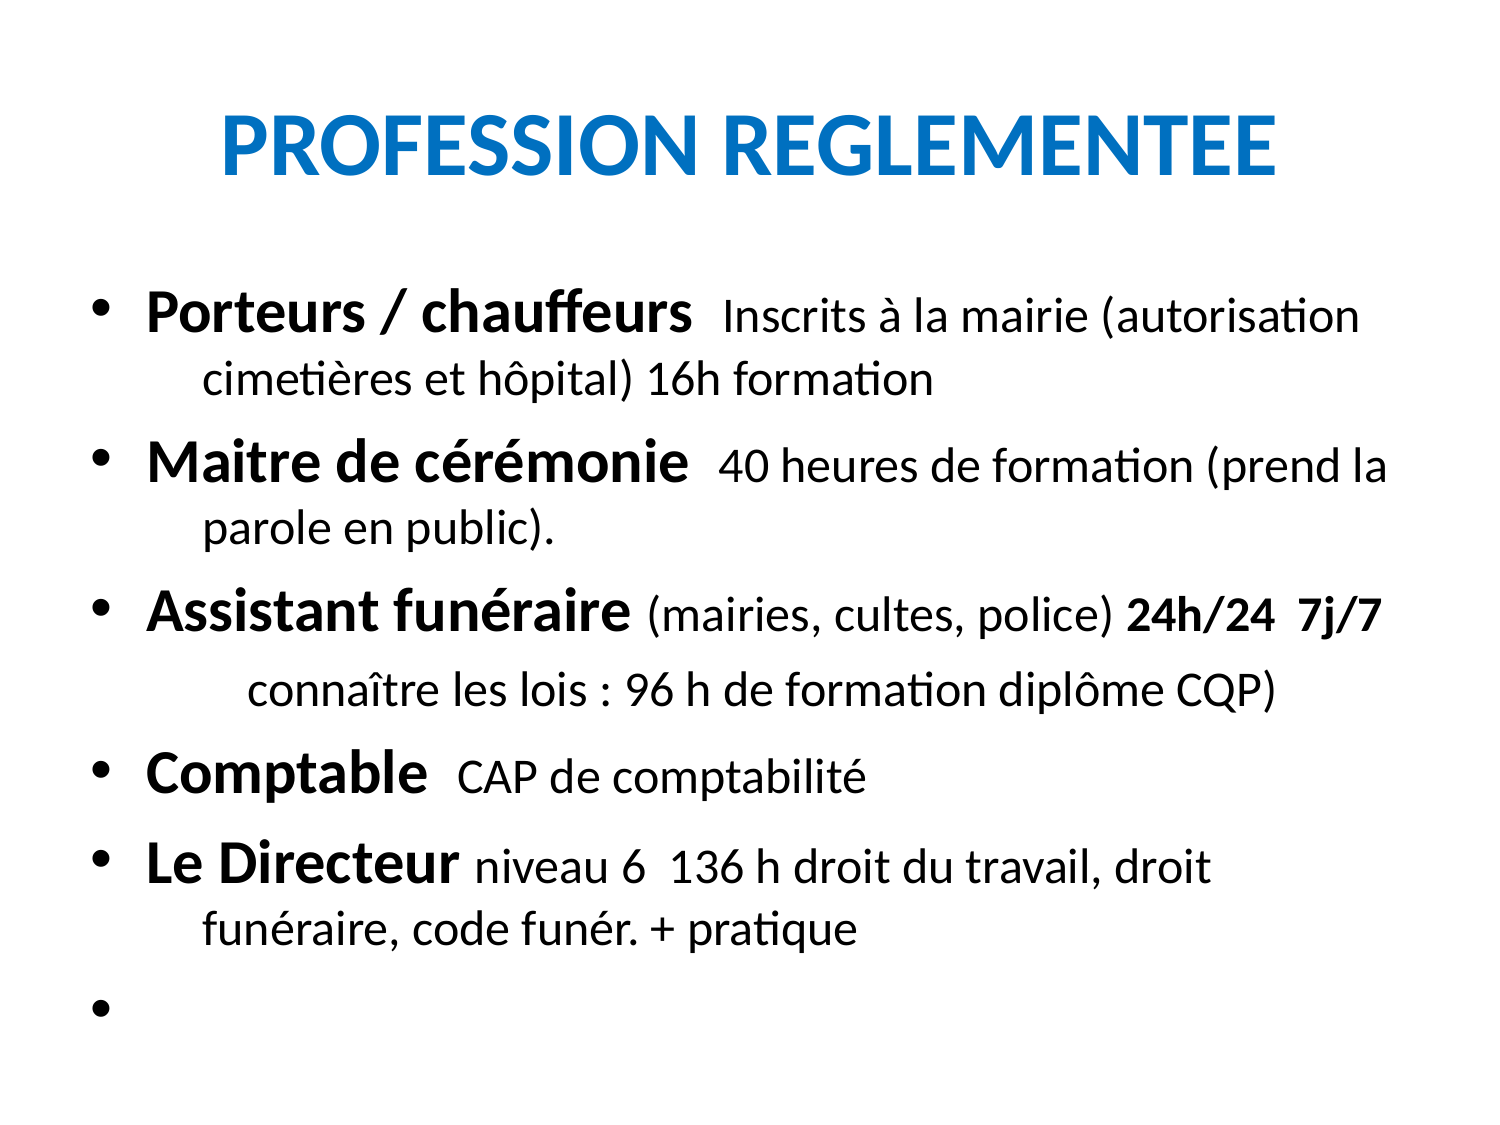

# PROFESSION REGLEMENTEE
Porteurs / chauffeurs Inscrits à la mairie (autorisation cimetières et hôpital) 16h formation
Maitre de cérémonie 40 heures de formation (prend la parole en public).
Assistant funéraire (mairies, cultes, police) 24h/24 7j/7
 connaître les lois : 96 h de formation diplôme CQP)
Comptable CAP de comptabilité
Le Directeur niveau 6 136 h droit du travail, droit funéraire, code funér. + pratique